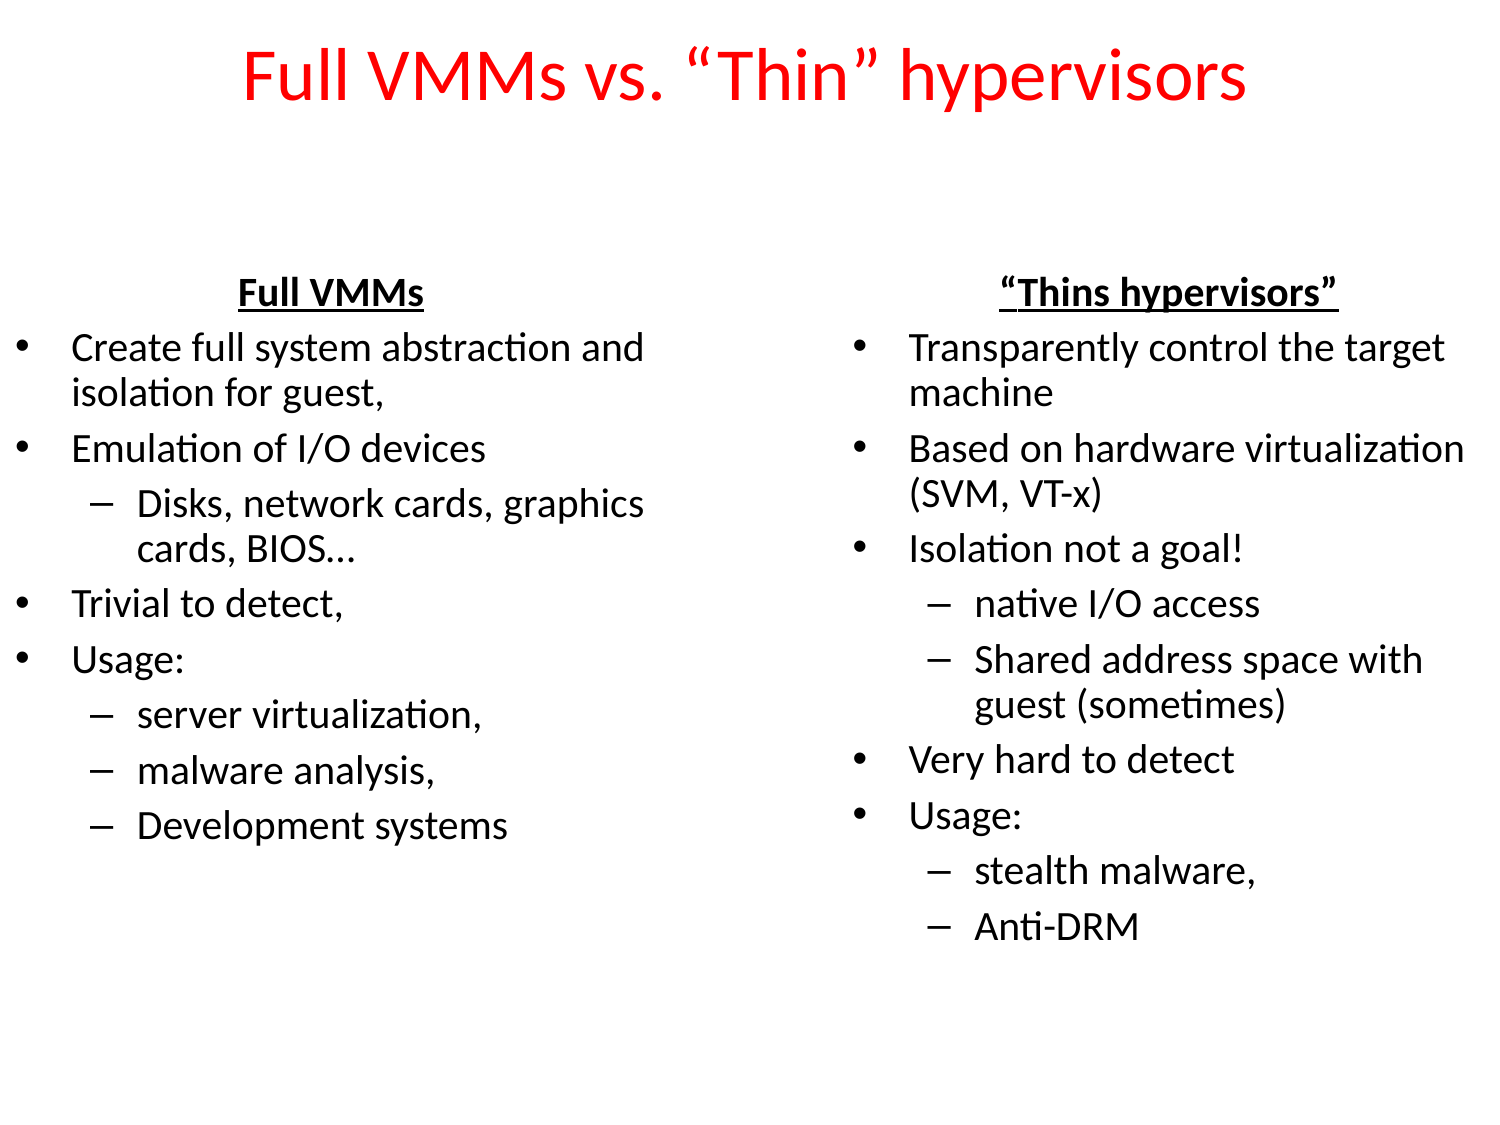

# Full VMMs vs. “Thin” hypervisors
Full VMMs
Create full system abstraction and isolation for guest,
Emulation of I/O devices
Disks, network cards, graphics cards, BIOS…
Trivial to detect,
Usage:
server virtualization,
malware analysis,
Development systems
“Thins hypervisors”
Transparently control the target machine
Based on hardware virtualization (SVM, VT-x)
Isolation not a goal!
native I/O access
Shared address space with guest (sometimes)
Very hard to detect
Usage:
stealth malware,
Anti-DRM